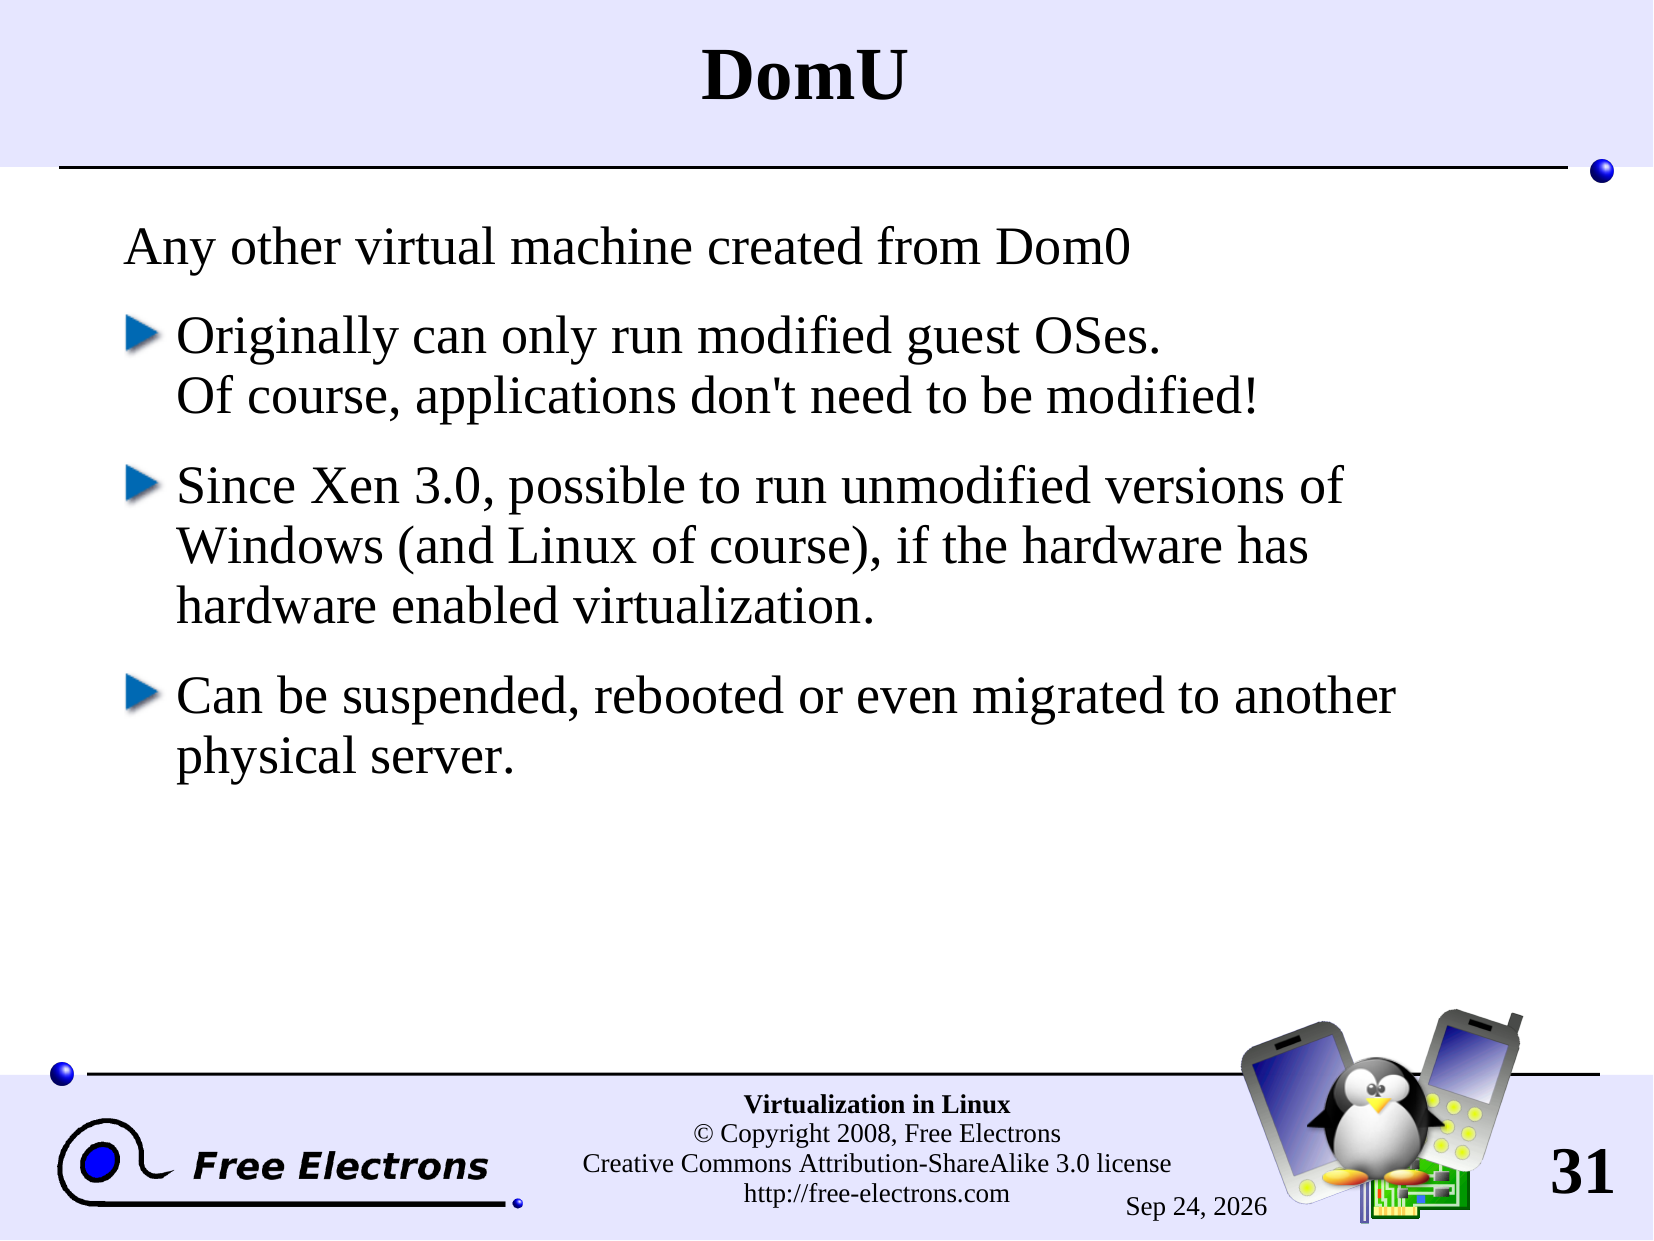

# DomU
Any other virtual machine created from Dom0
Originally can only run modified guest OSes.
Of course, applications don't need to be modified!
Since Xen 3.0, possible to run unmodified versions of Windows (and Linux of course), if the hardware has hardware enabled virtualization.
Can be suspended, rebooted or even migrated to another physical server.